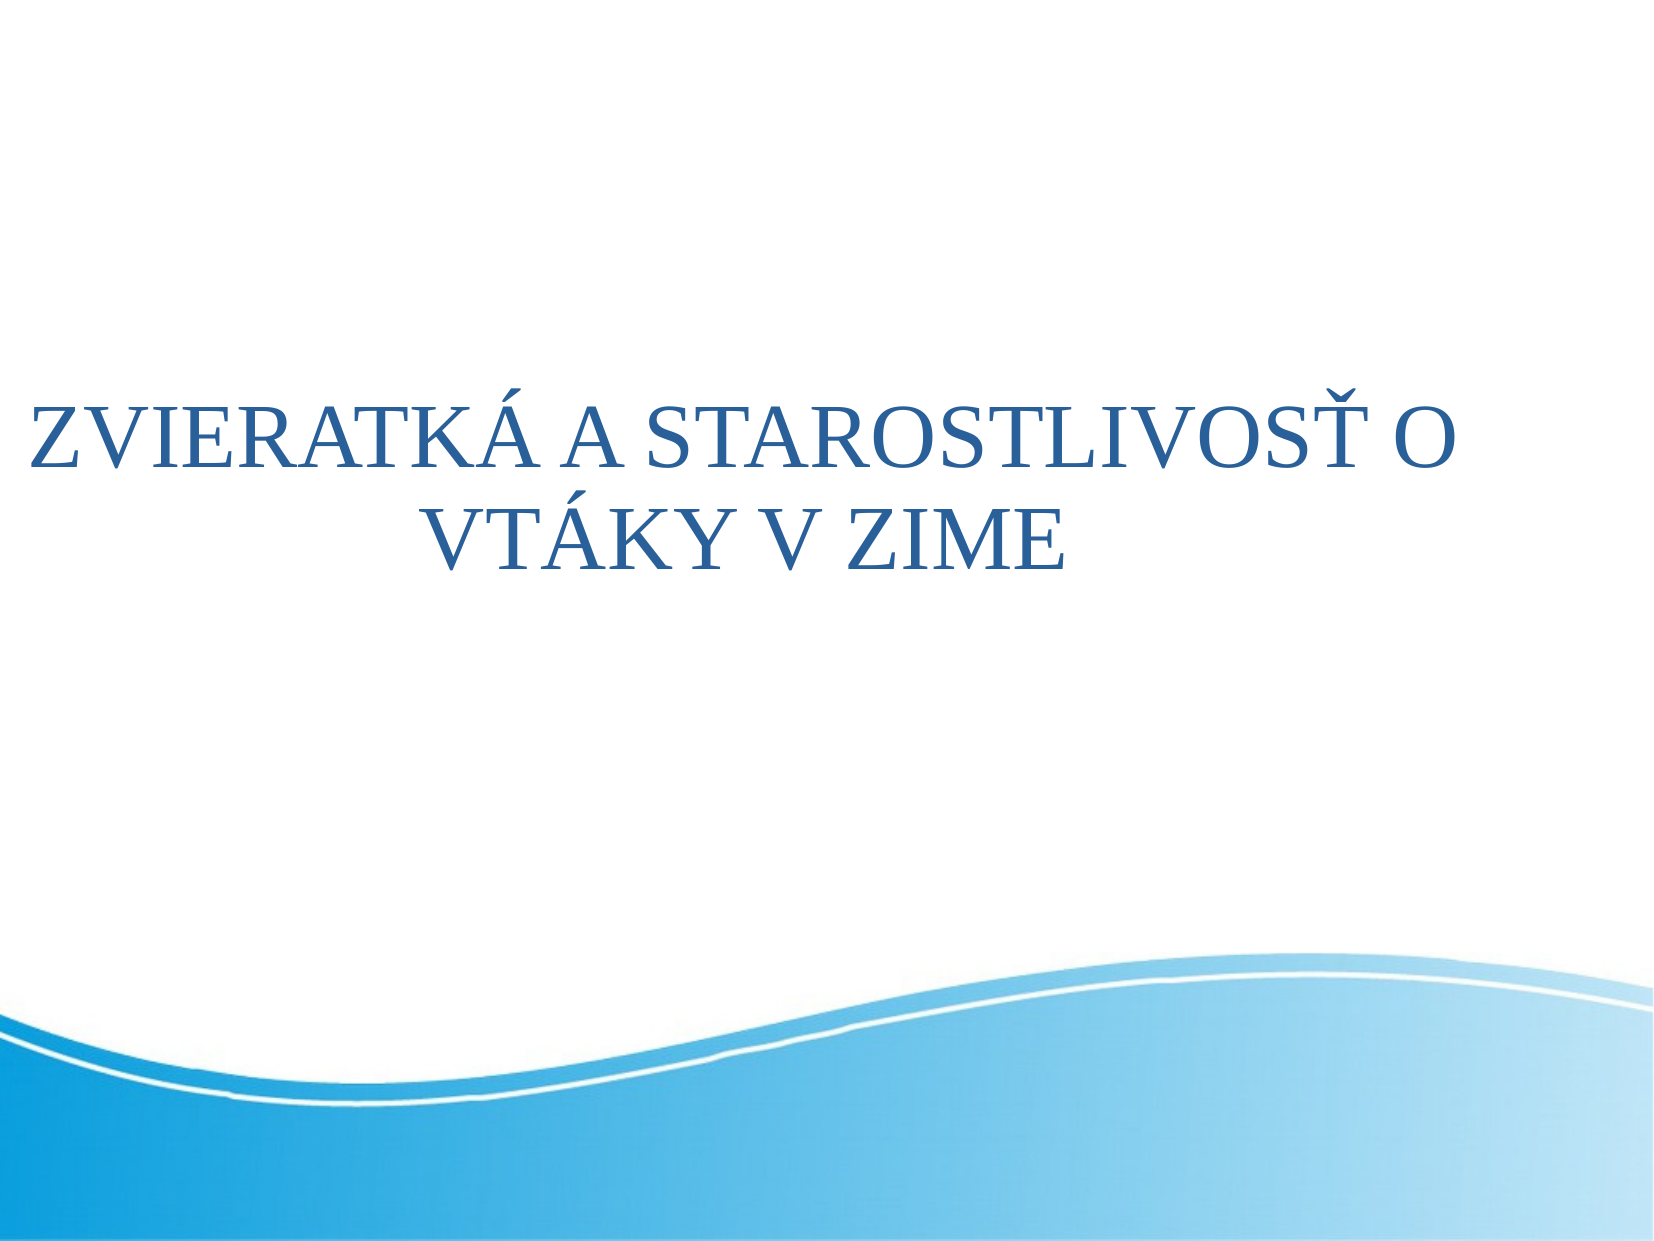

# ZVIERATKÁ A STAROSTLIVOSŤ O VTÁKY V ZIME